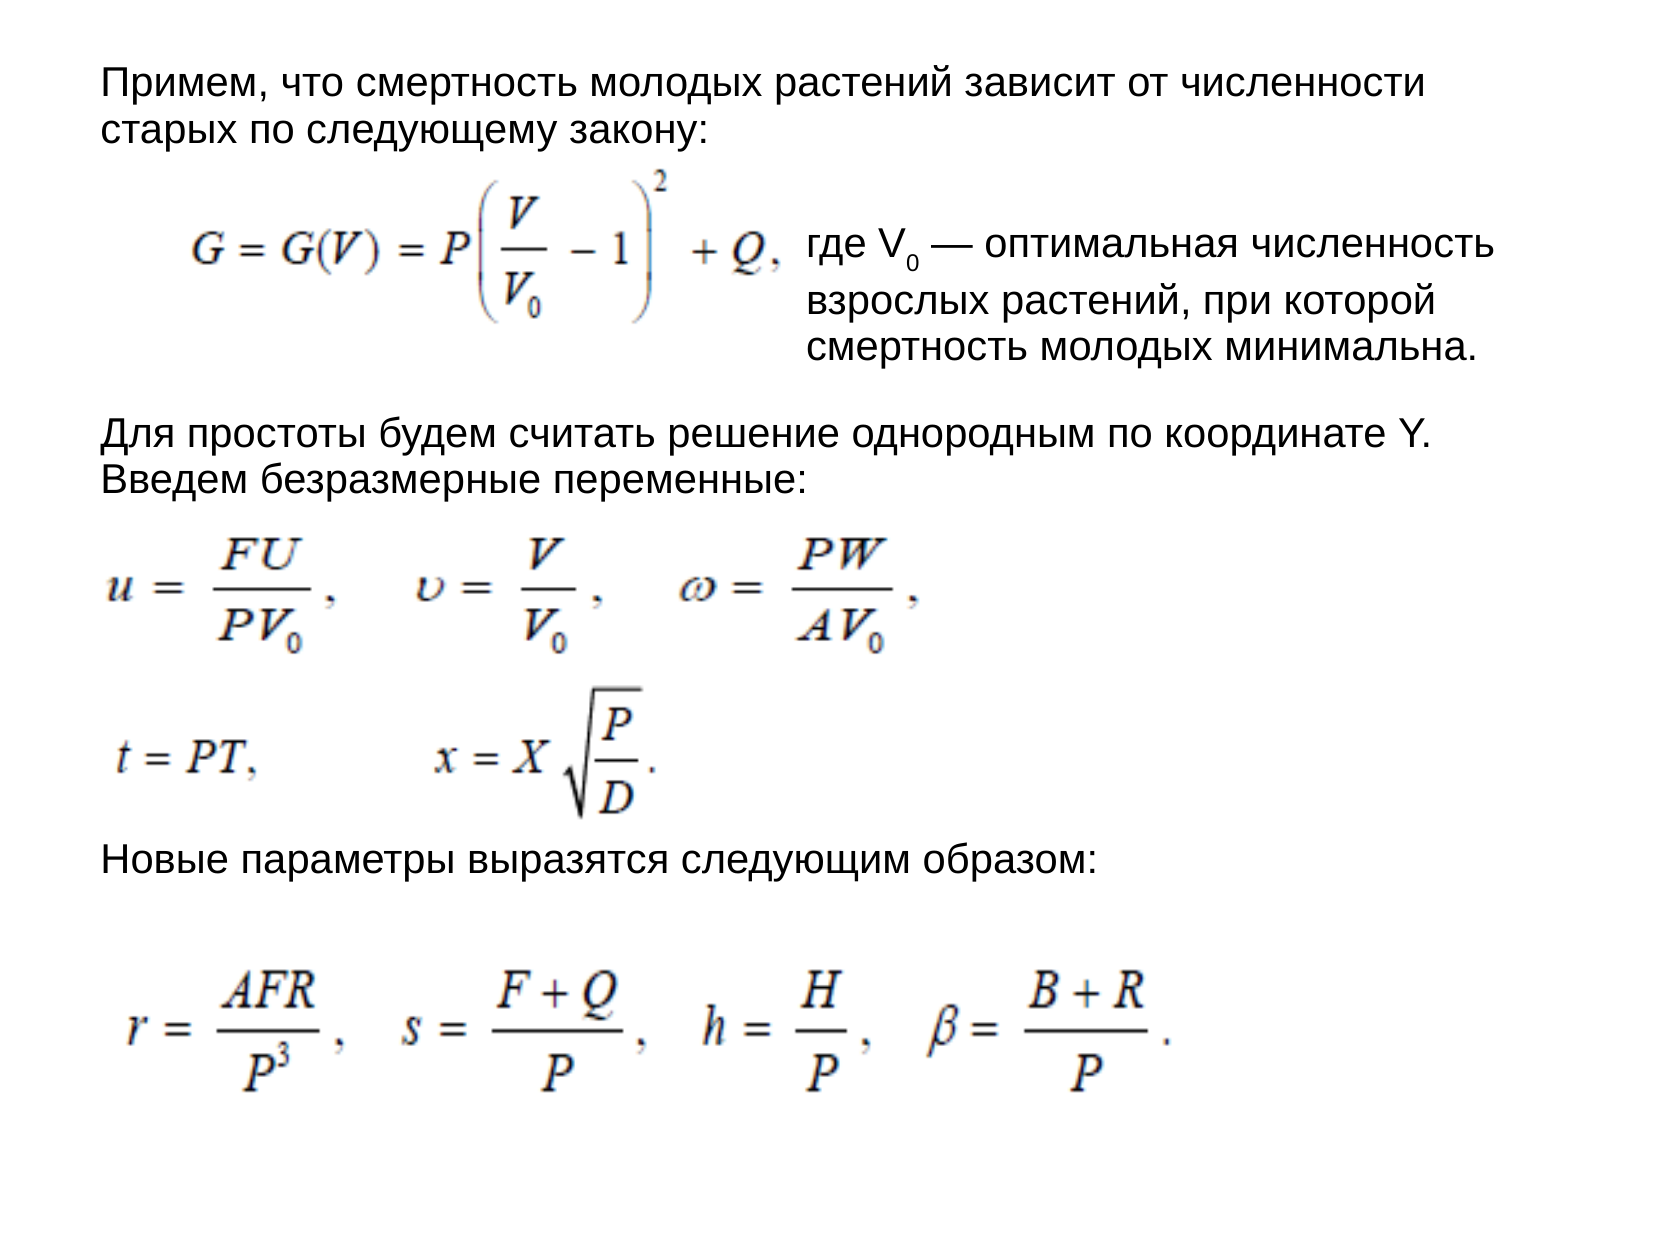

#
Примем, что смертность молодых растений зависит от численности старых по следующему закону:
Для простоты будем считать решение однородным по координате Y. Введем безразмерные переменные:
Новые параметры выразятся следующим образом:
где V0 — оптимальная численность взрослых растений, при которой смертность молодых минимальна.